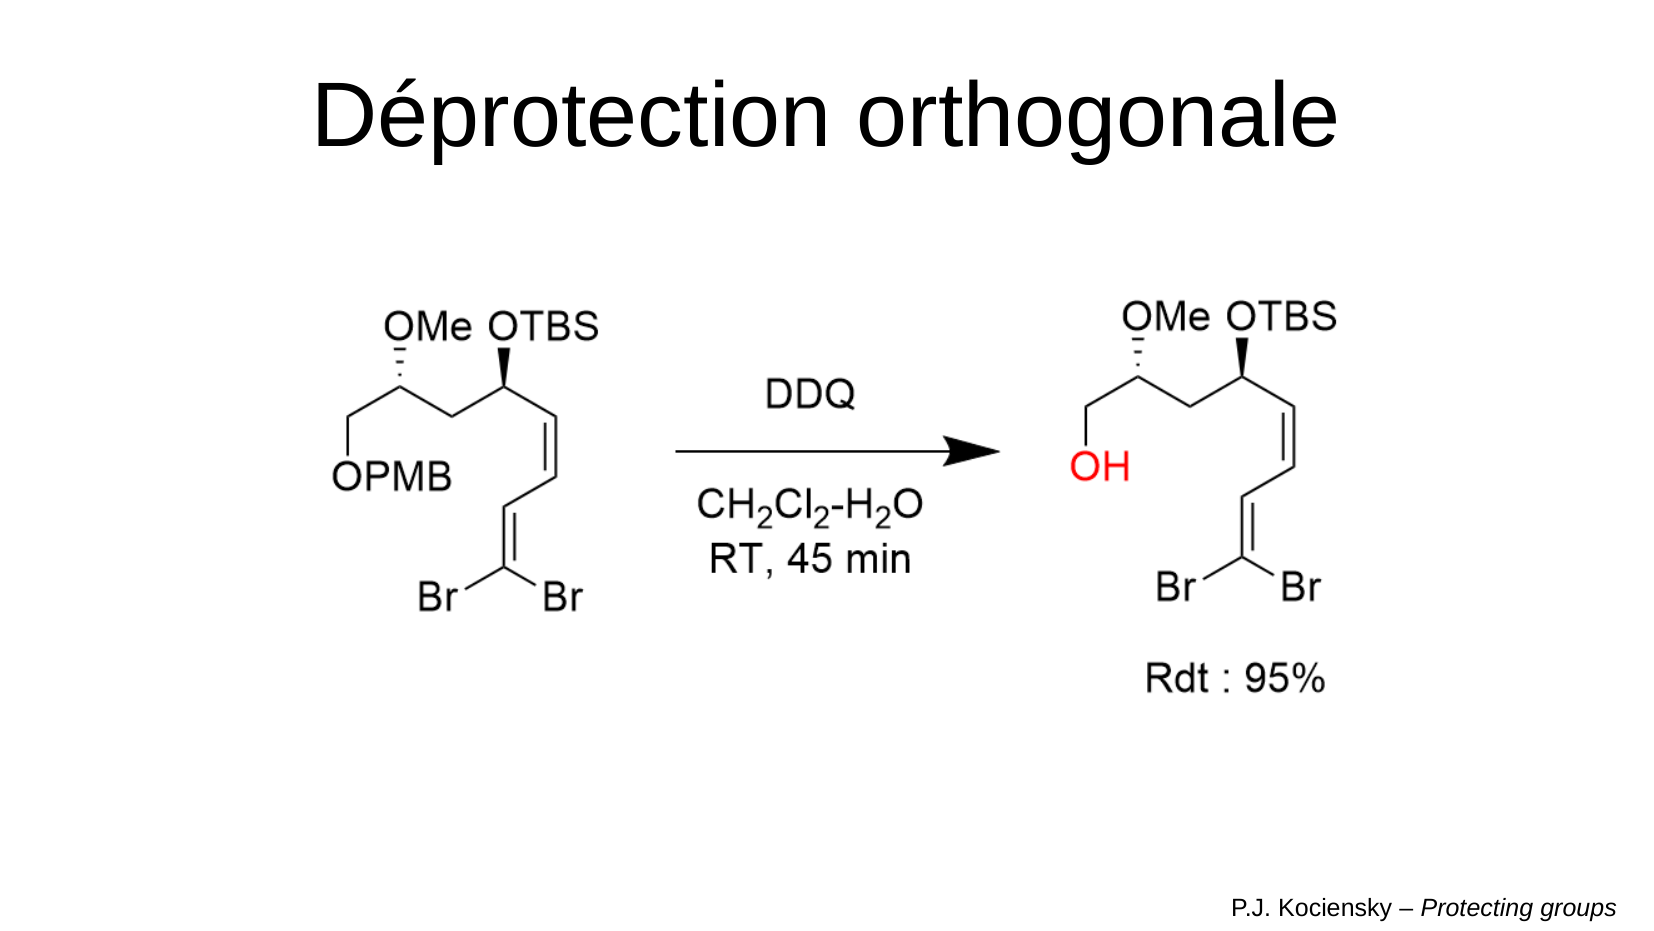

# Déprotection orthogonale
P.J. Kociensky – Protecting groups